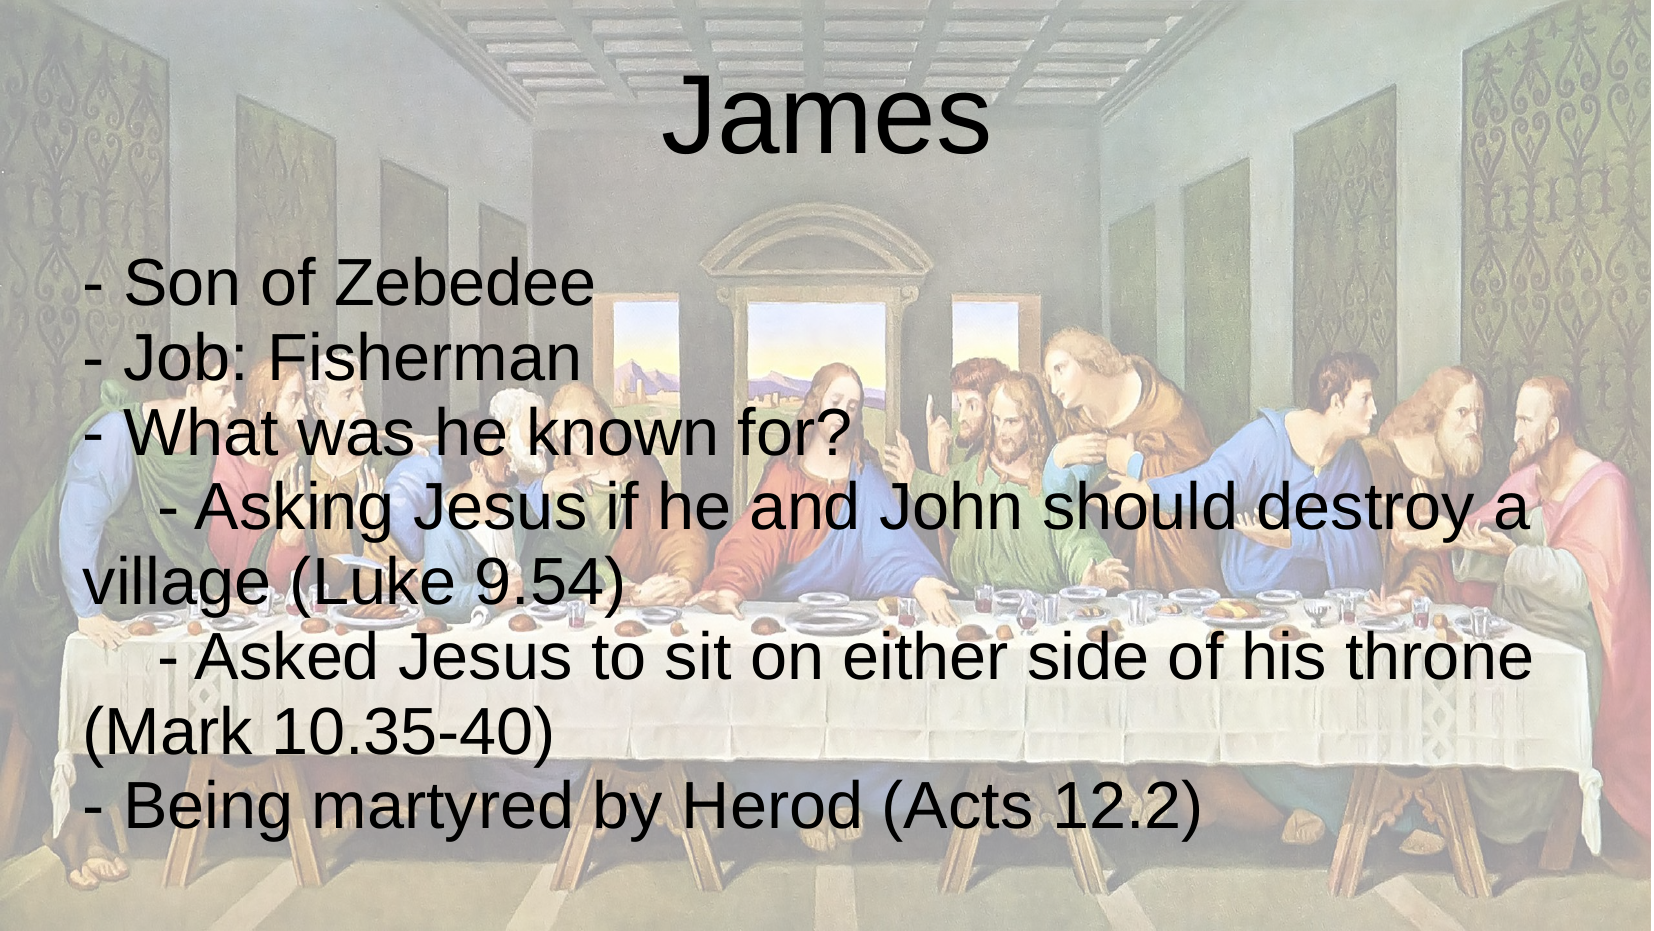

# James
- Son of Zebedee
- Job: Fisherman
- What was he known for?
	- Asking Jesus if he and John should destroy a village (Luke 9.54)
	- Asked Jesus to sit on either side of his throne (Mark 10.35-40)
- Being martyred by Herod (Acts 12.2)